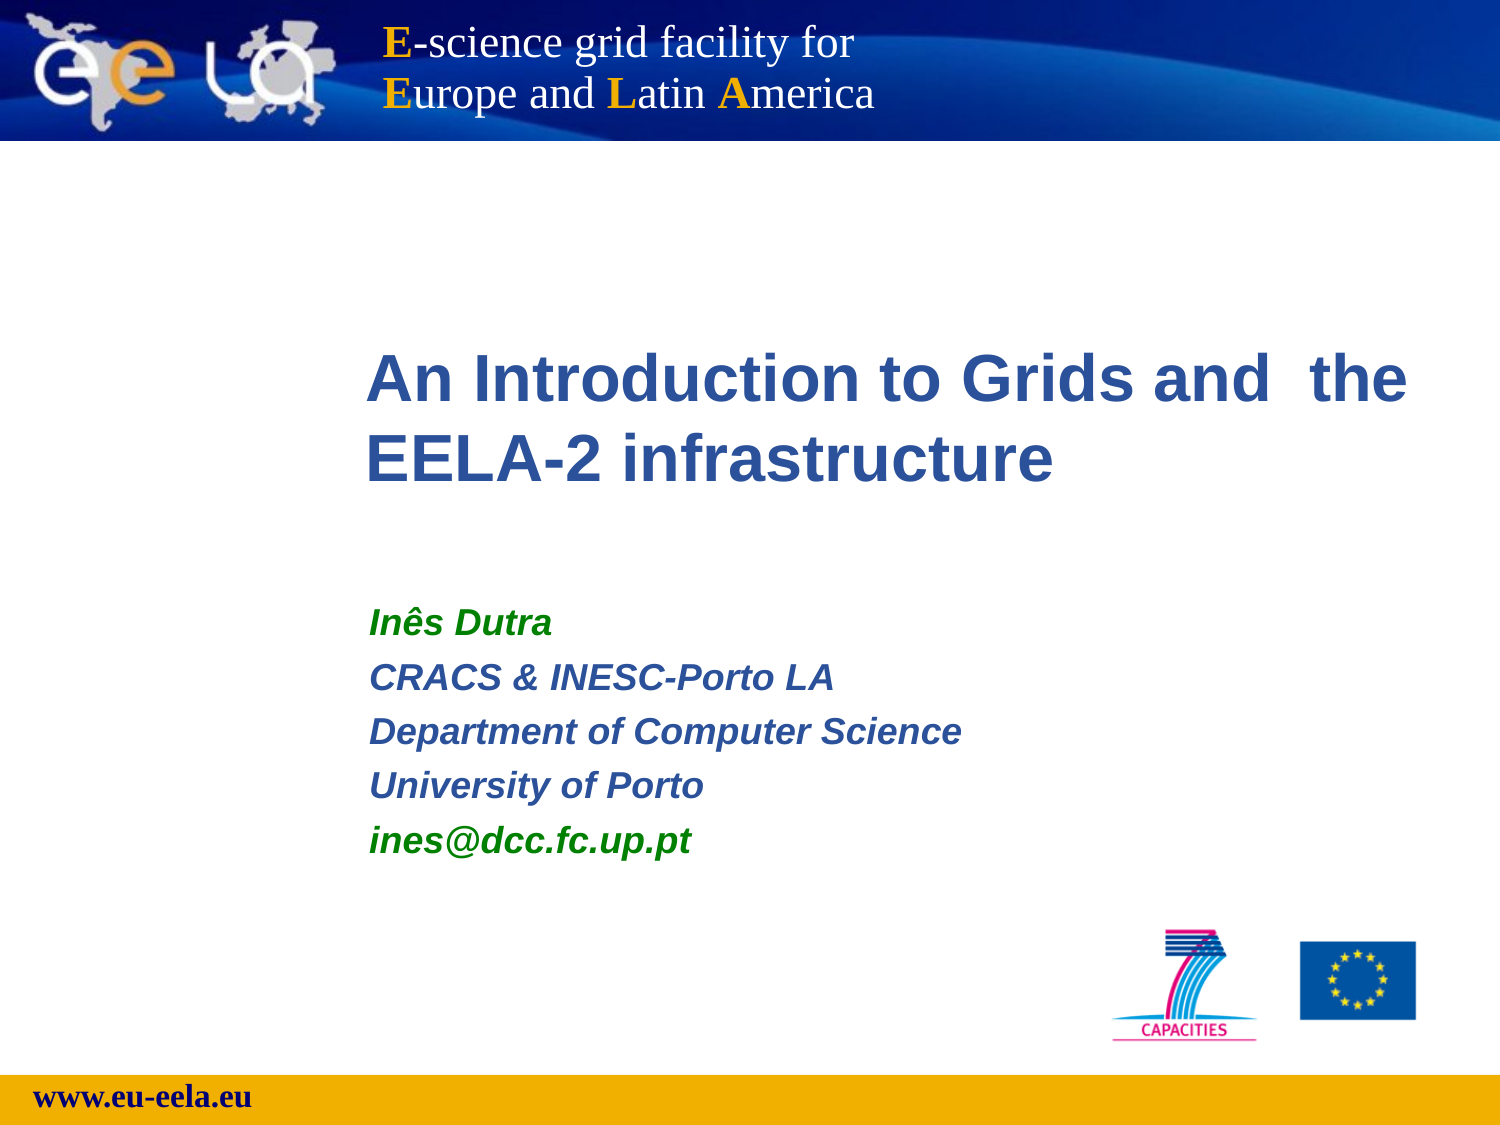

# An Introduction to Grids and the EELA-2 infrastructure
Inês Dutra
CRACS & INESC-Porto LA
Department of Computer Science
University of Porto
ines@dcc.fc.up.pt